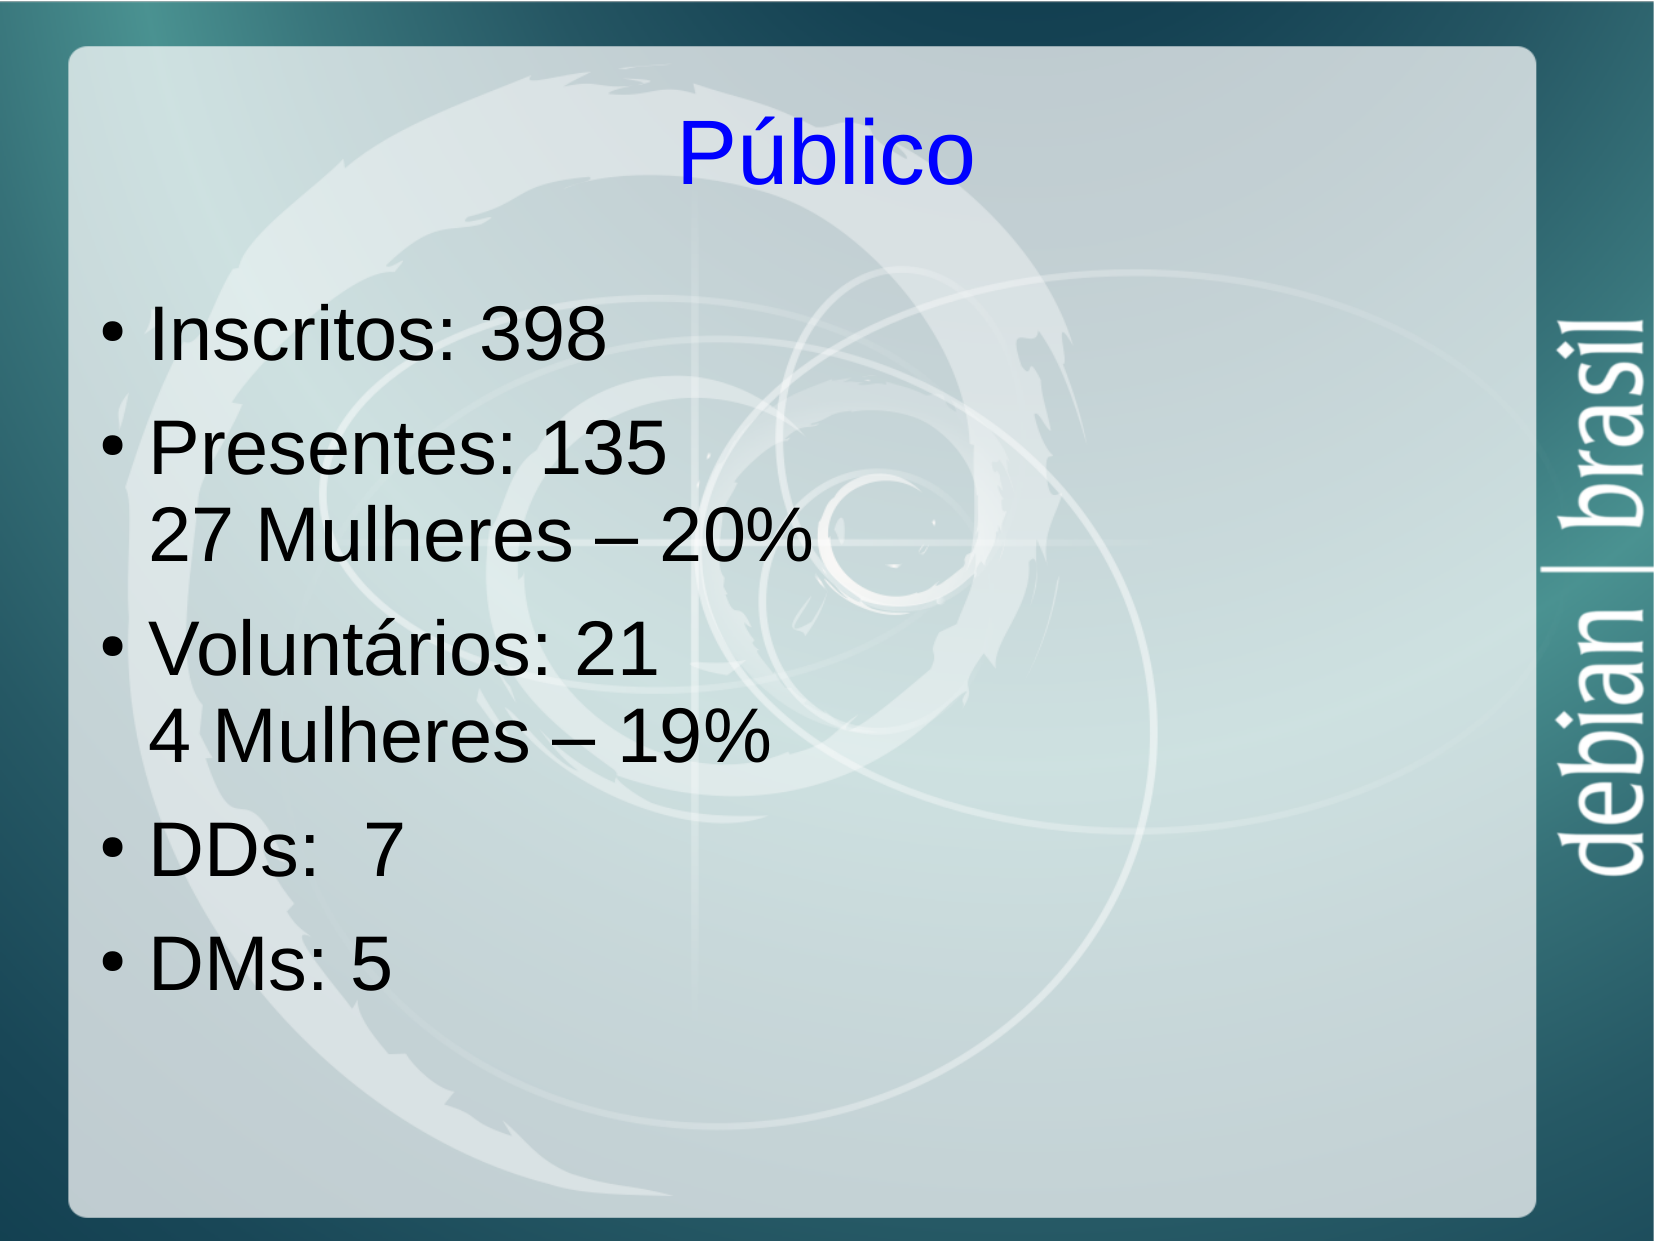

# Público
Inscritos: 398
Presentes: 135
27 Mulheres – 20%
Voluntários: 21
4 Mulheres – 19%
DDs: 7
DMs: 5